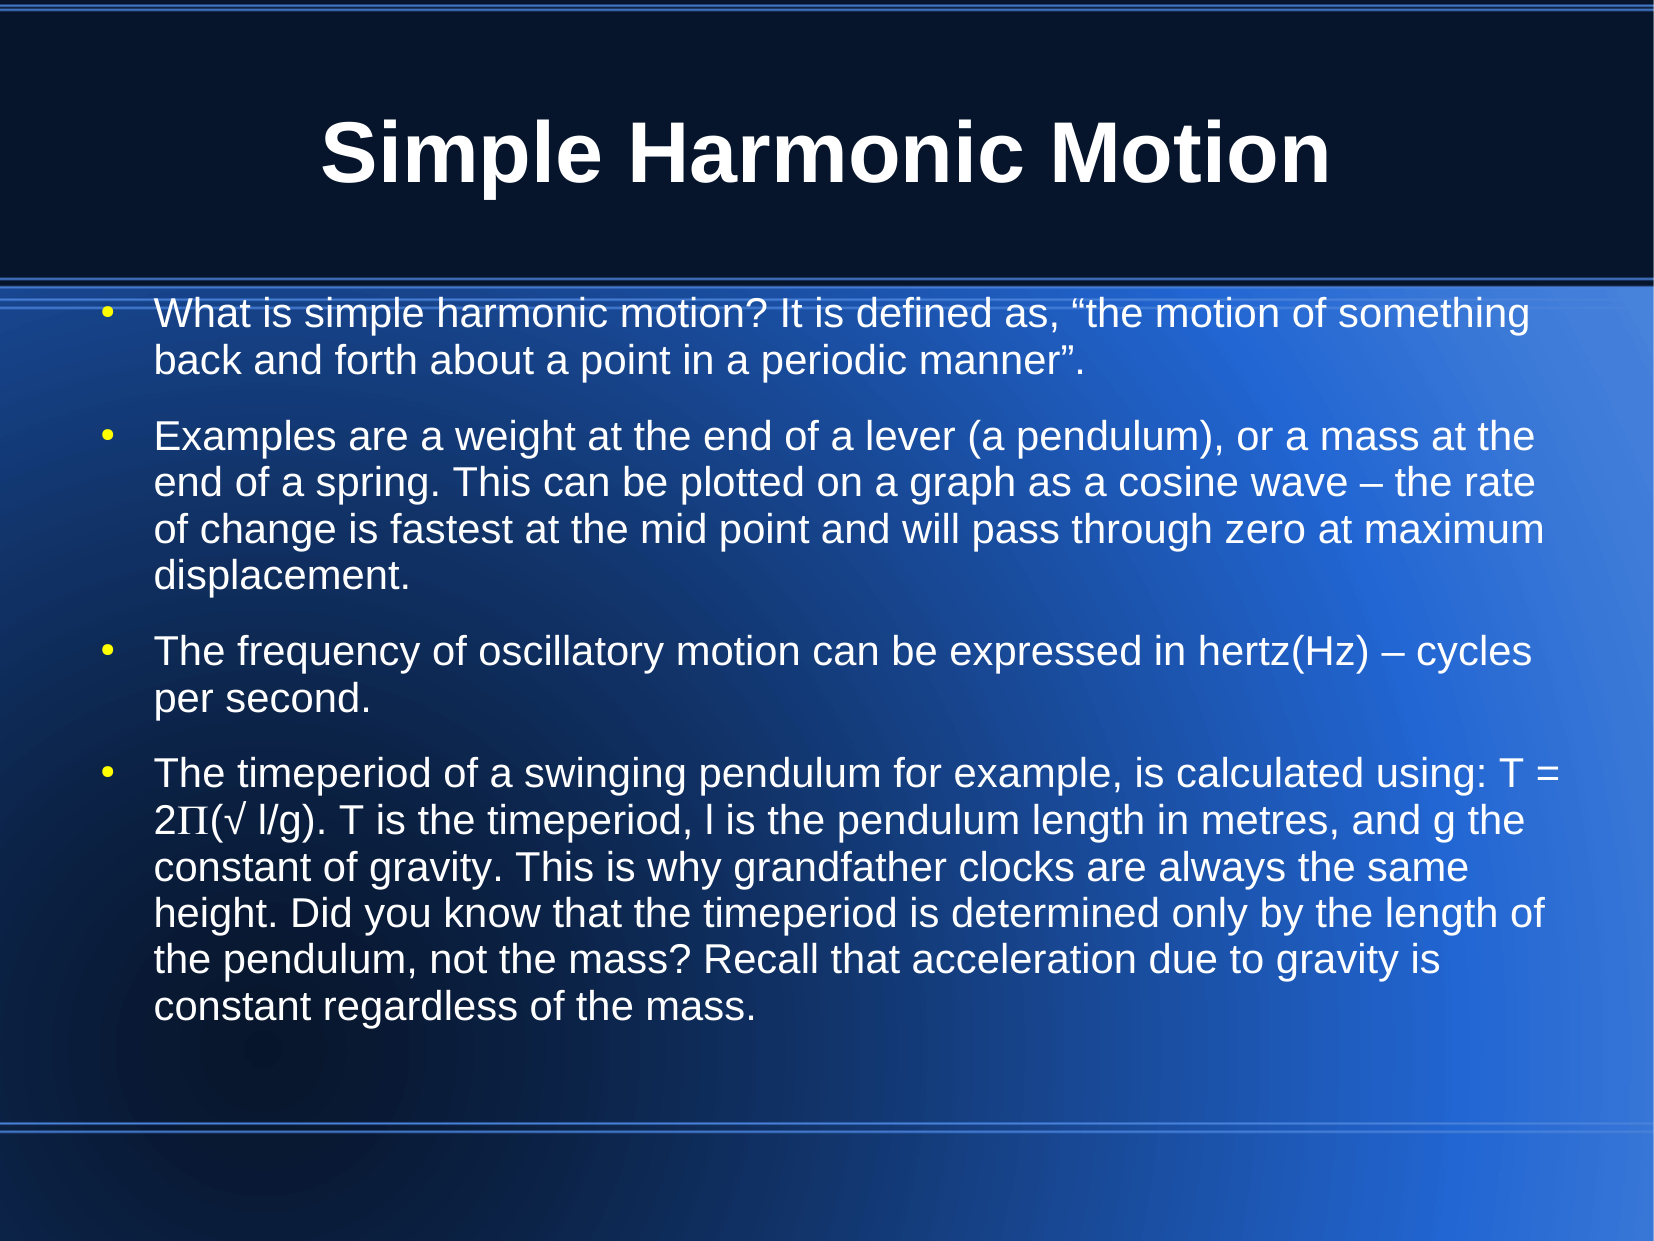

# Simple Harmonic Motion
What is simple harmonic motion? It is defined as, “the motion of something back and forth about a point in a periodic manner”.
Examples are a weight at the end of a lever (a pendulum), or a mass at the end of a spring. This can be plotted on a graph as a cosine wave – the rate of change is fastest at the mid point and will pass through zero at maximum displacement.
The frequency of oscillatory motion can be expressed in hertz(Hz) – cycles per second.
The timeperiod of a swinging pendulum for example, is calculated using: T = 2P(√ l/g). T is the timeperiod, l is the pendulum length in metres, and g the constant of gravity. This is why grandfather clocks are always the same height. Did you know that the timeperiod is determined only by the length of the pendulum, not the mass? Recall that acceleration due to gravity is constant regardless of the mass.